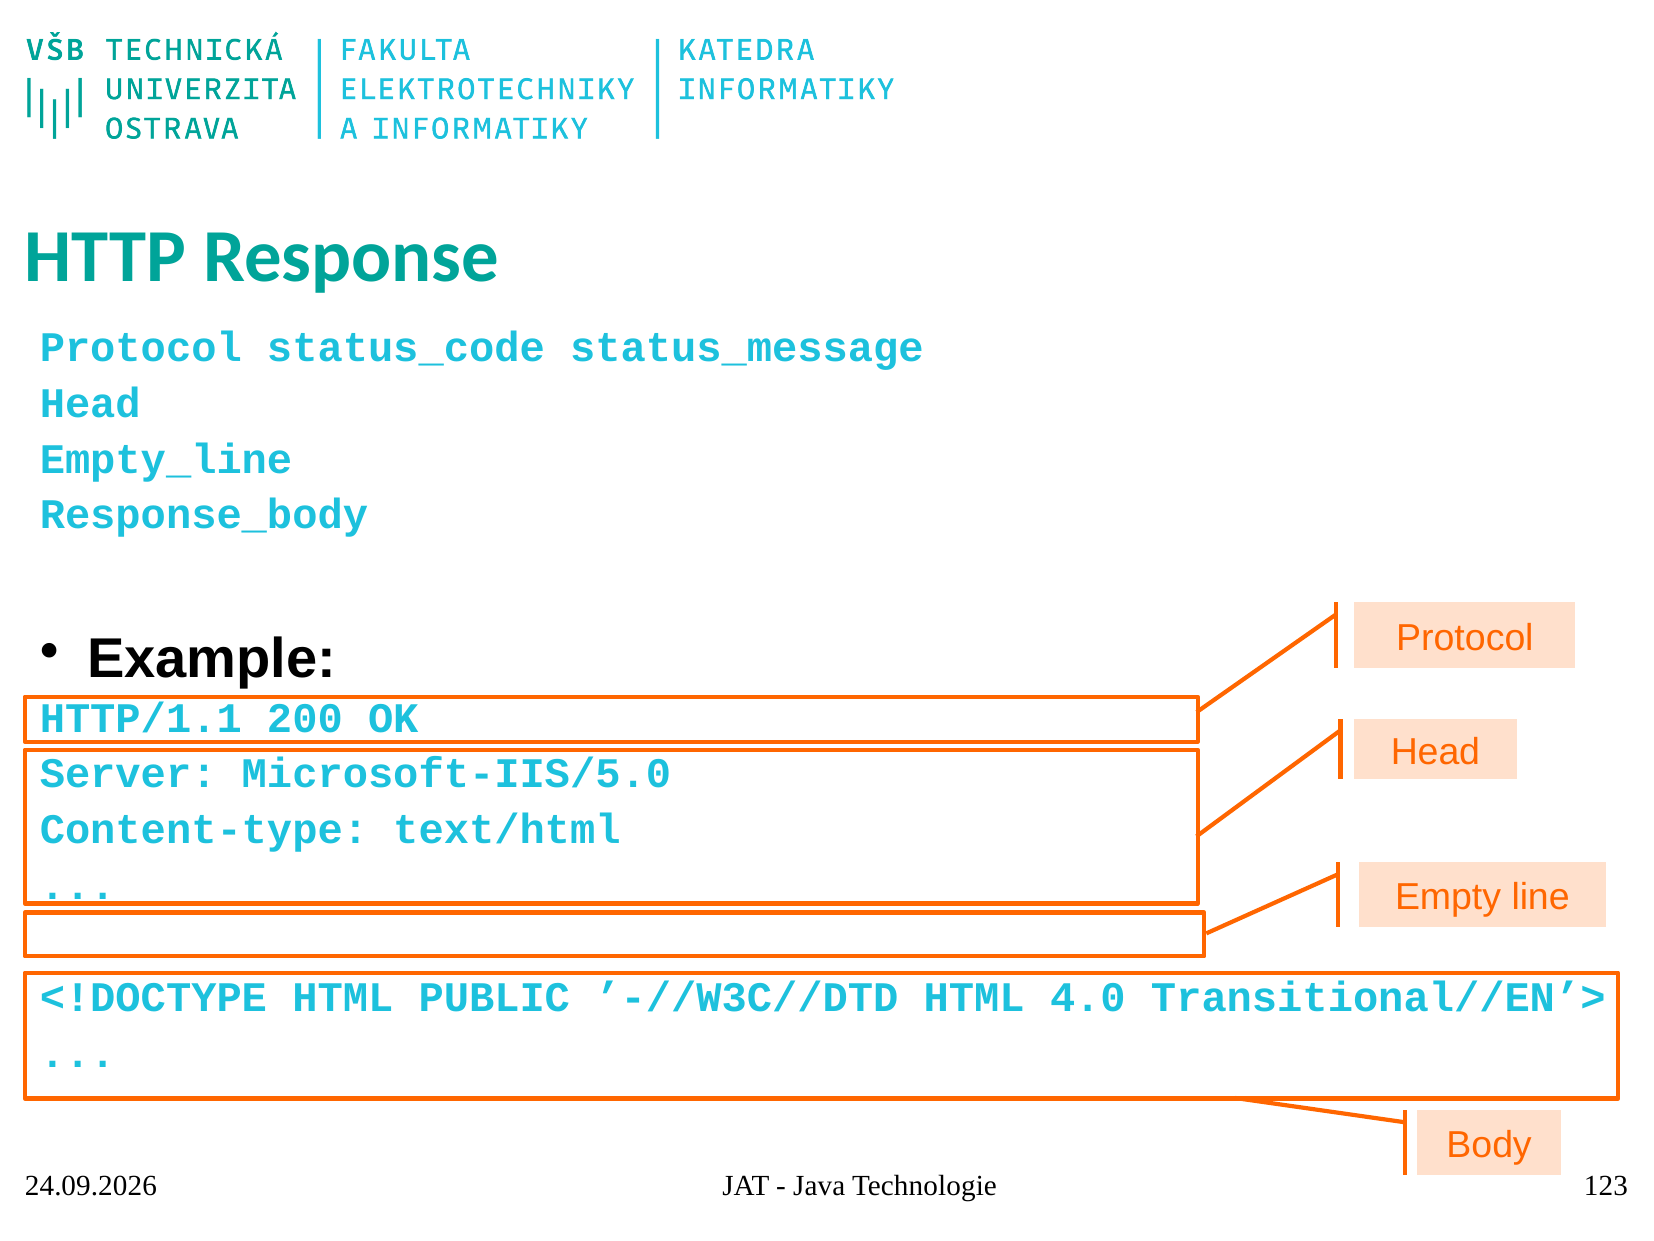

HTTP Response
# Protocol status_code status_message
Head
Empty_line
Response_body
Example:
HTTP/1.1 200 OK
Server: Microsoft-IIS/5.0
Content-type: text/html
...
<!DOCTYPE HTML PUBLIC ’-//W3C//DTD HTML 4.0 Transitional//EN’>
...
Protocol
Head
Empty line
Body
JAT - Java Technologie
123